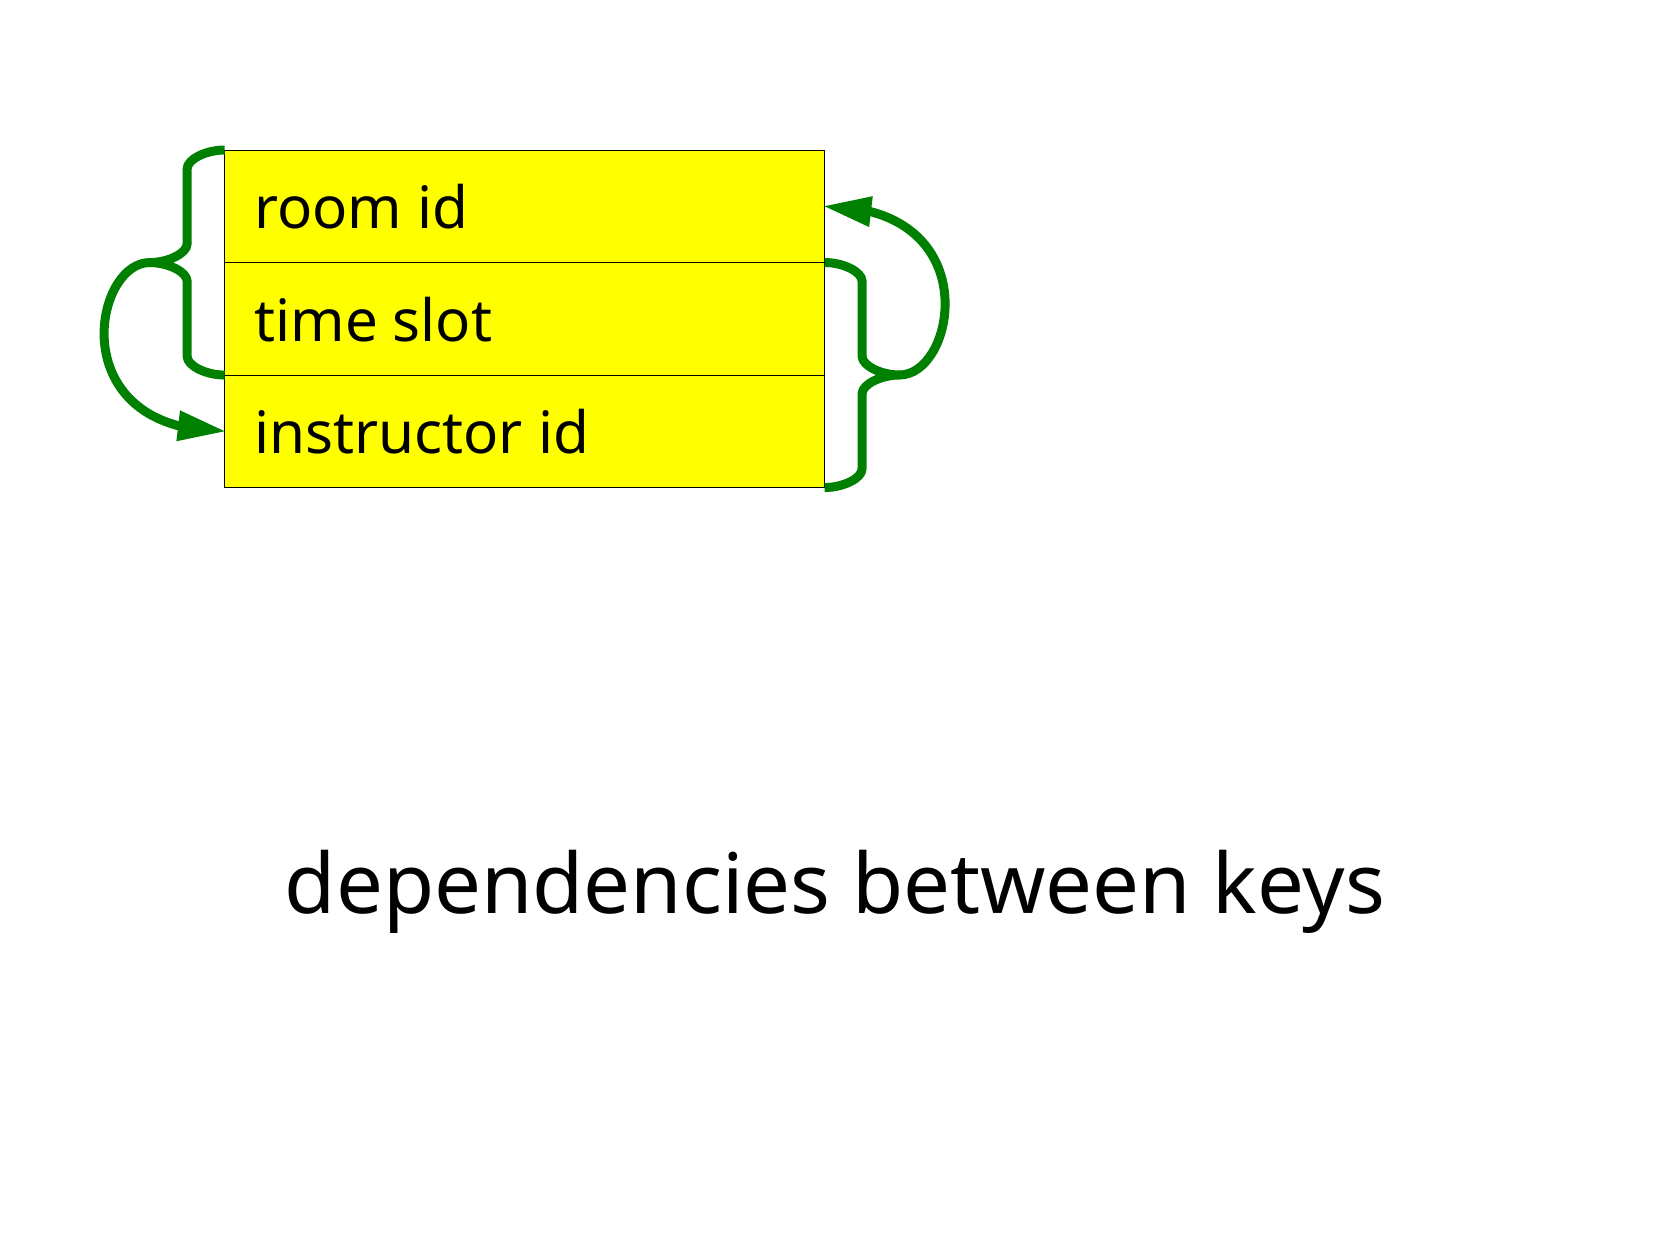

room id
course
time slot
instructor id
dependencies between keys